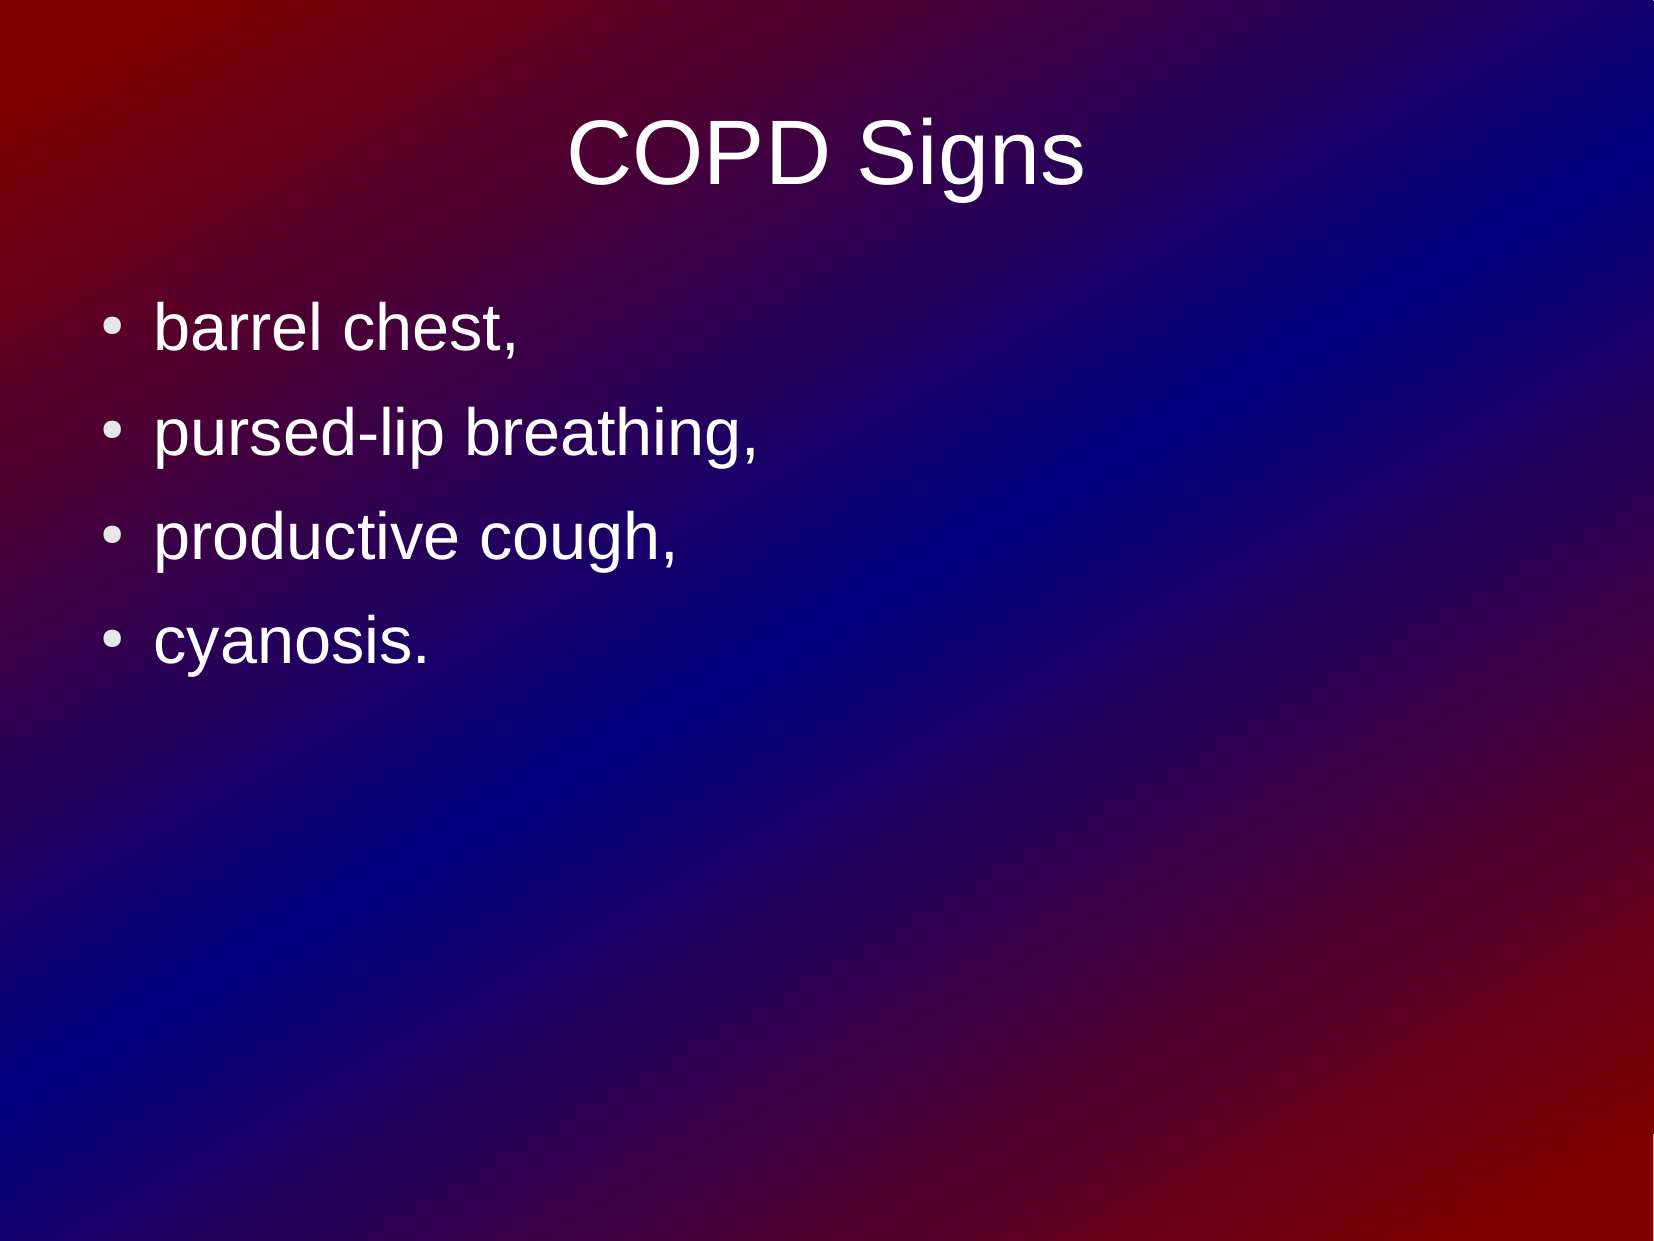

# COPD Signs
barrel chest,
pursed-lip breathing,
productive cough,
cyanosis.